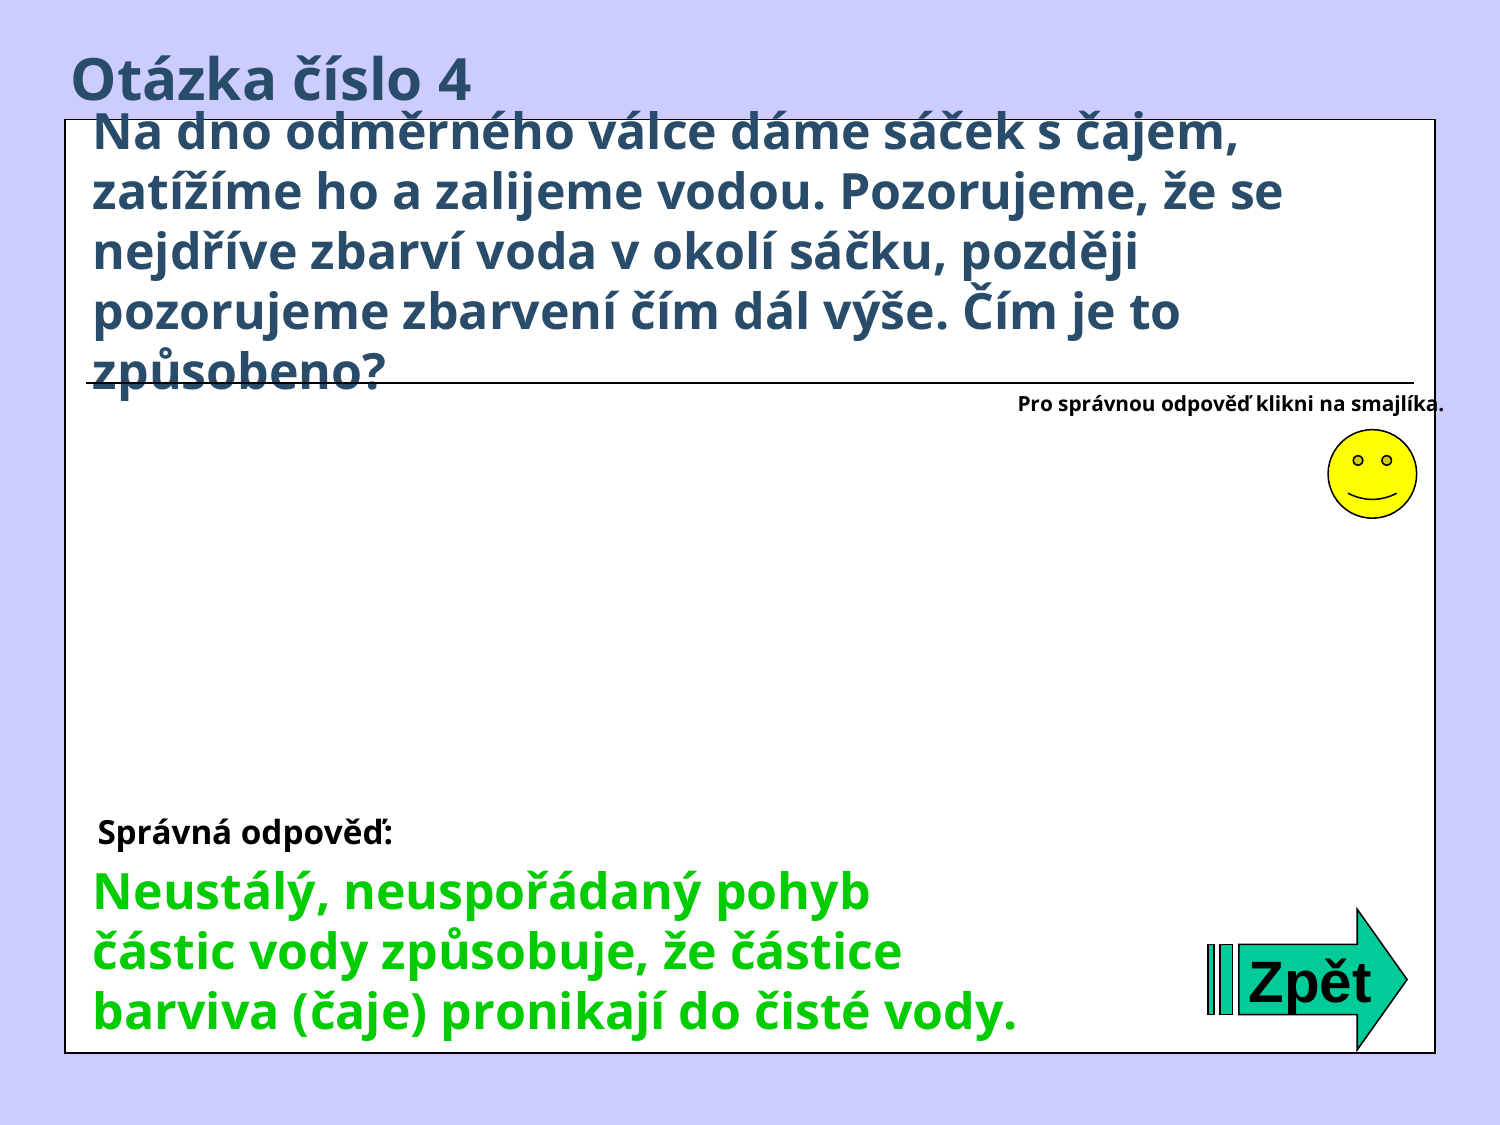

Otázka číslo 4
Na dno odměrného válce dáme sáček s čajem, zatížíme ho a zalijeme vodou. Pozorujeme, že se nejdříve zbarví voda v okolí sáčku, později pozorujeme zbarvení čím dál výše. Čím je to způsobeno?
Pro správnou odpověď klikni na smajlíka.
Správná odpověď:
Neustálý, neuspořádaný pohyb částic vody způsobuje, že částice barviva (čaje) pronikají do čisté vody.
Zpět